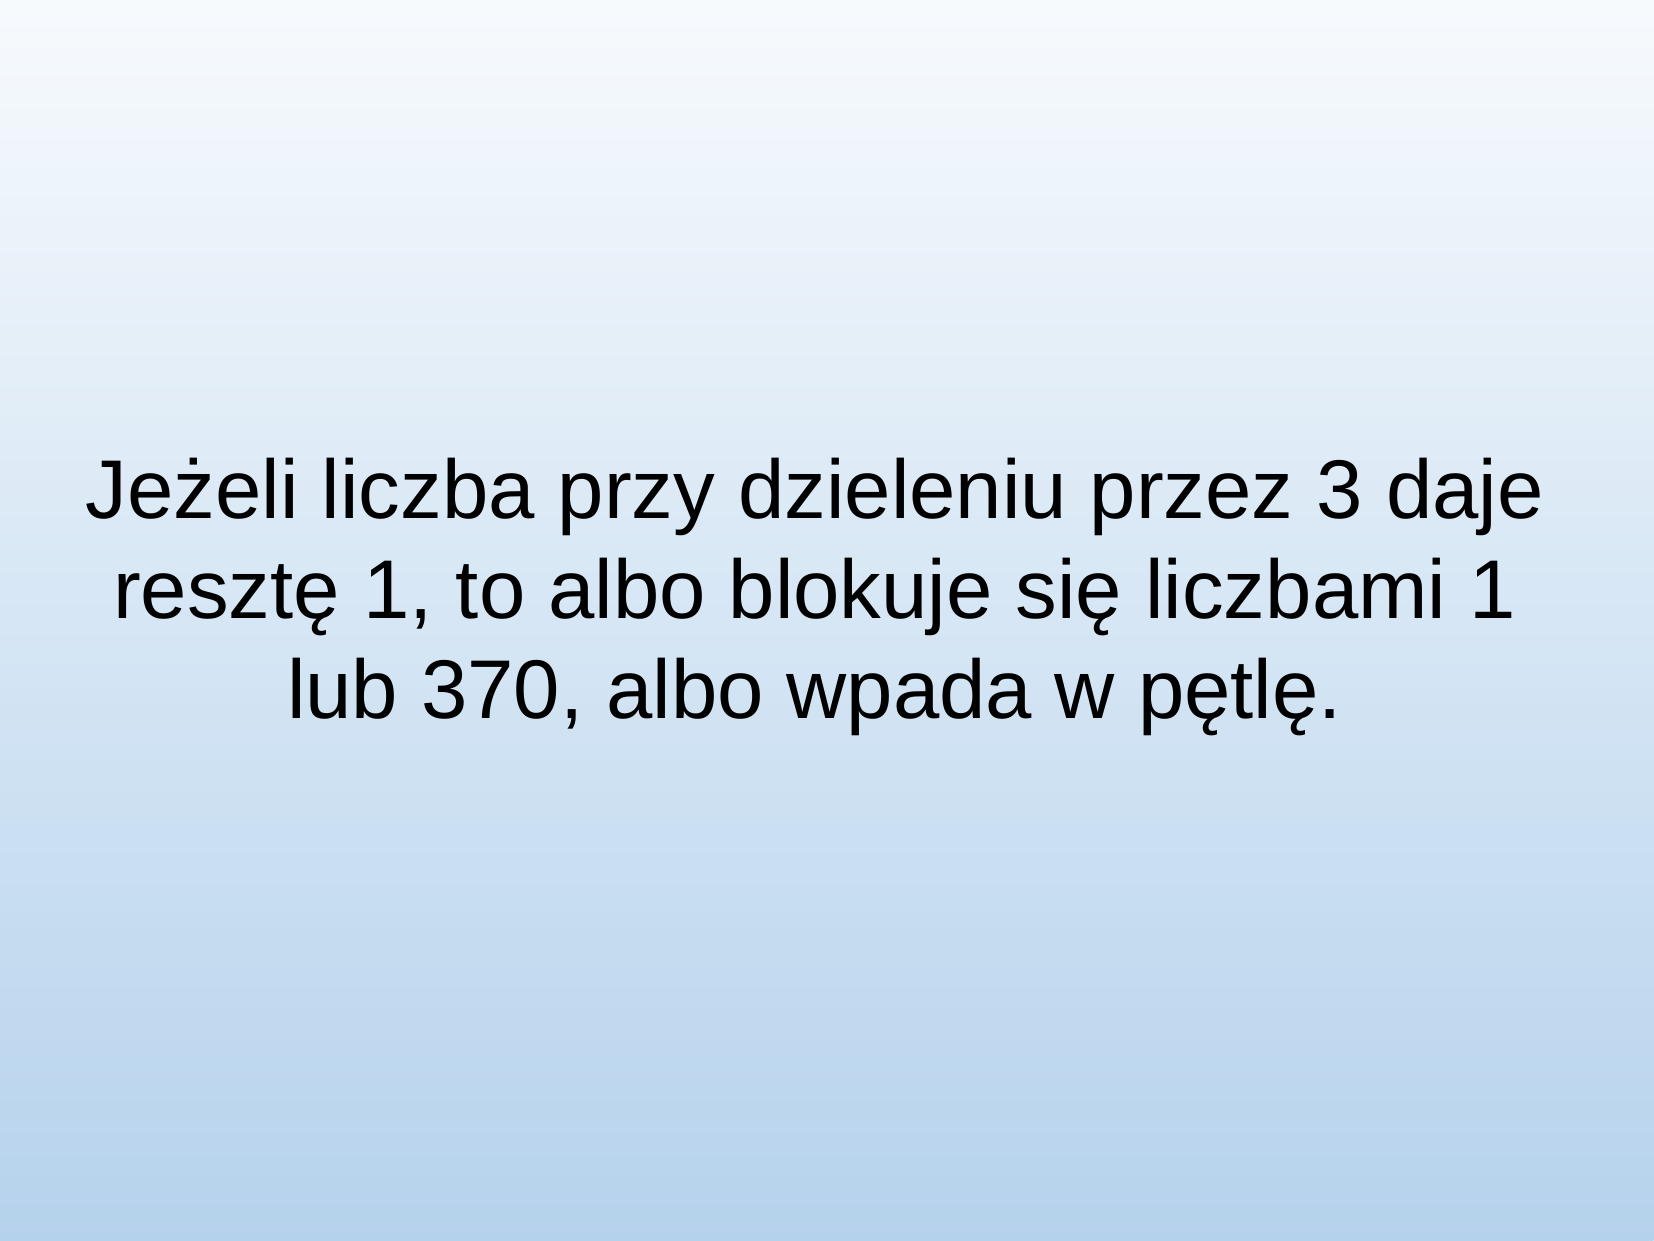

# Jeżeli liczba przy dzieleniu przez 3 daje resztę 1, to albo blokuje się liczbami 1 lub 370, albo wpada w pętlę.